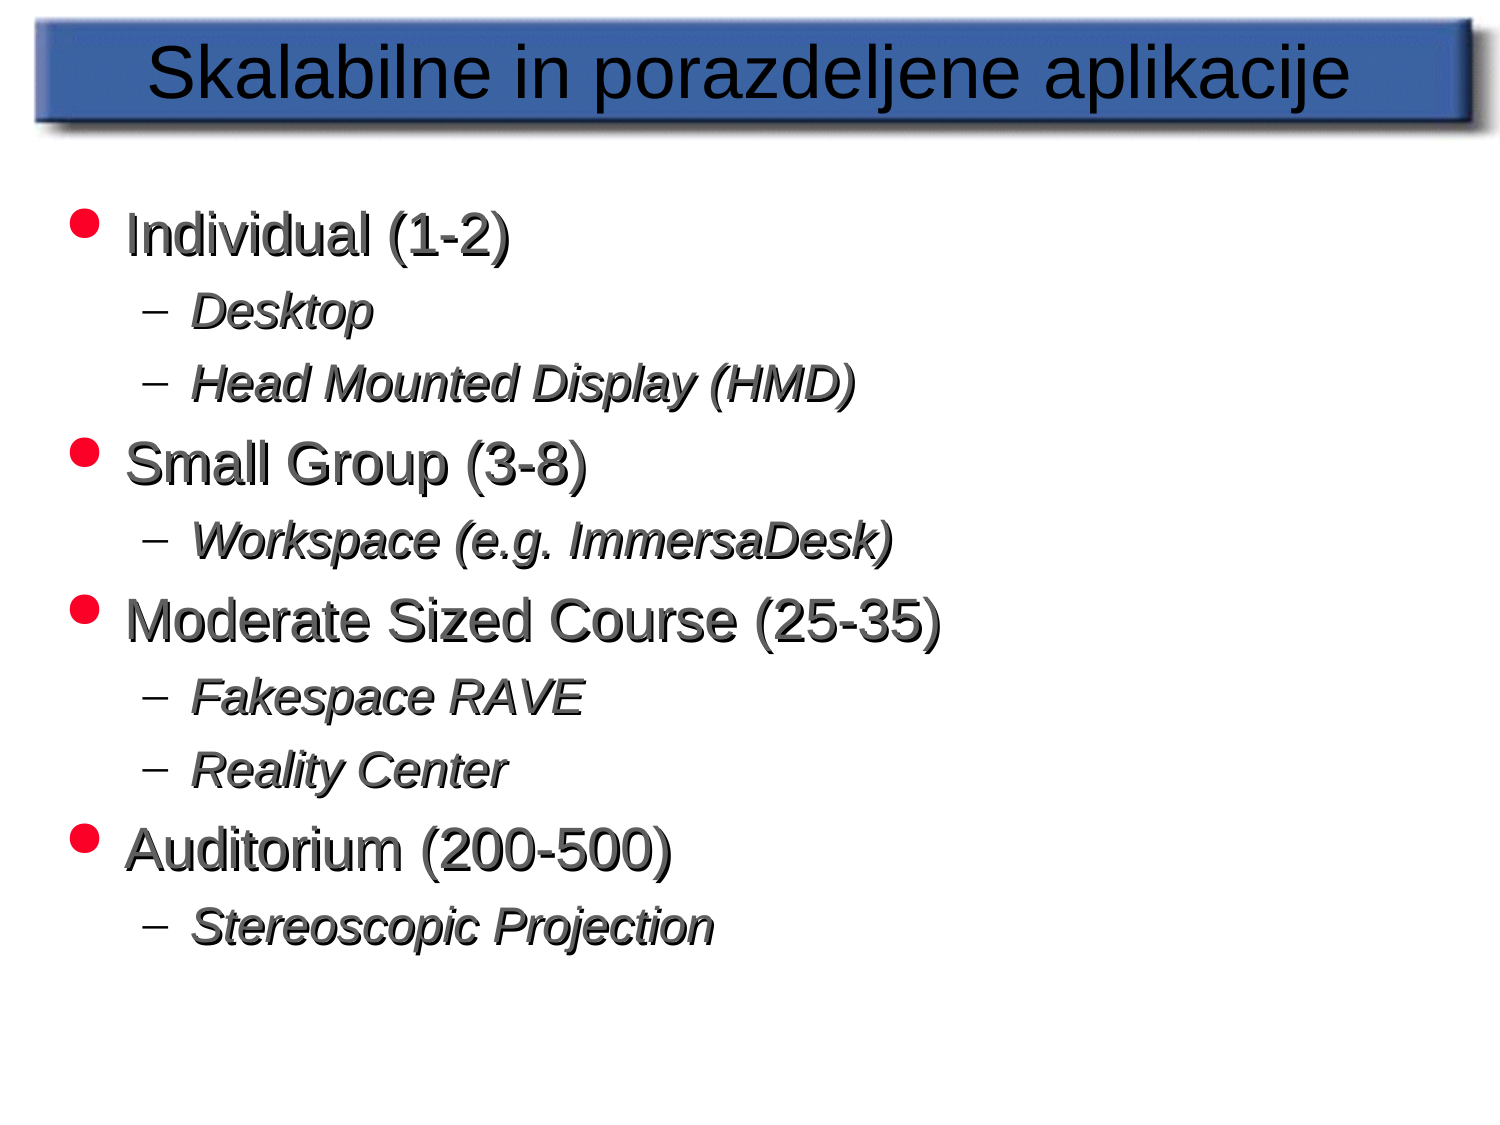

Skalabilne in porazdeljene aplikacije
Individual (1-2)
Desktop
Head Mounted Display (HMD)
Small Group (3-8)
Workspace (e.g. ImmersaDesk)
Moderate Sized Course (25-35)
Fakespace RAVE
Reality Center
Auditorium (200-500)
Stereoscopic Projection